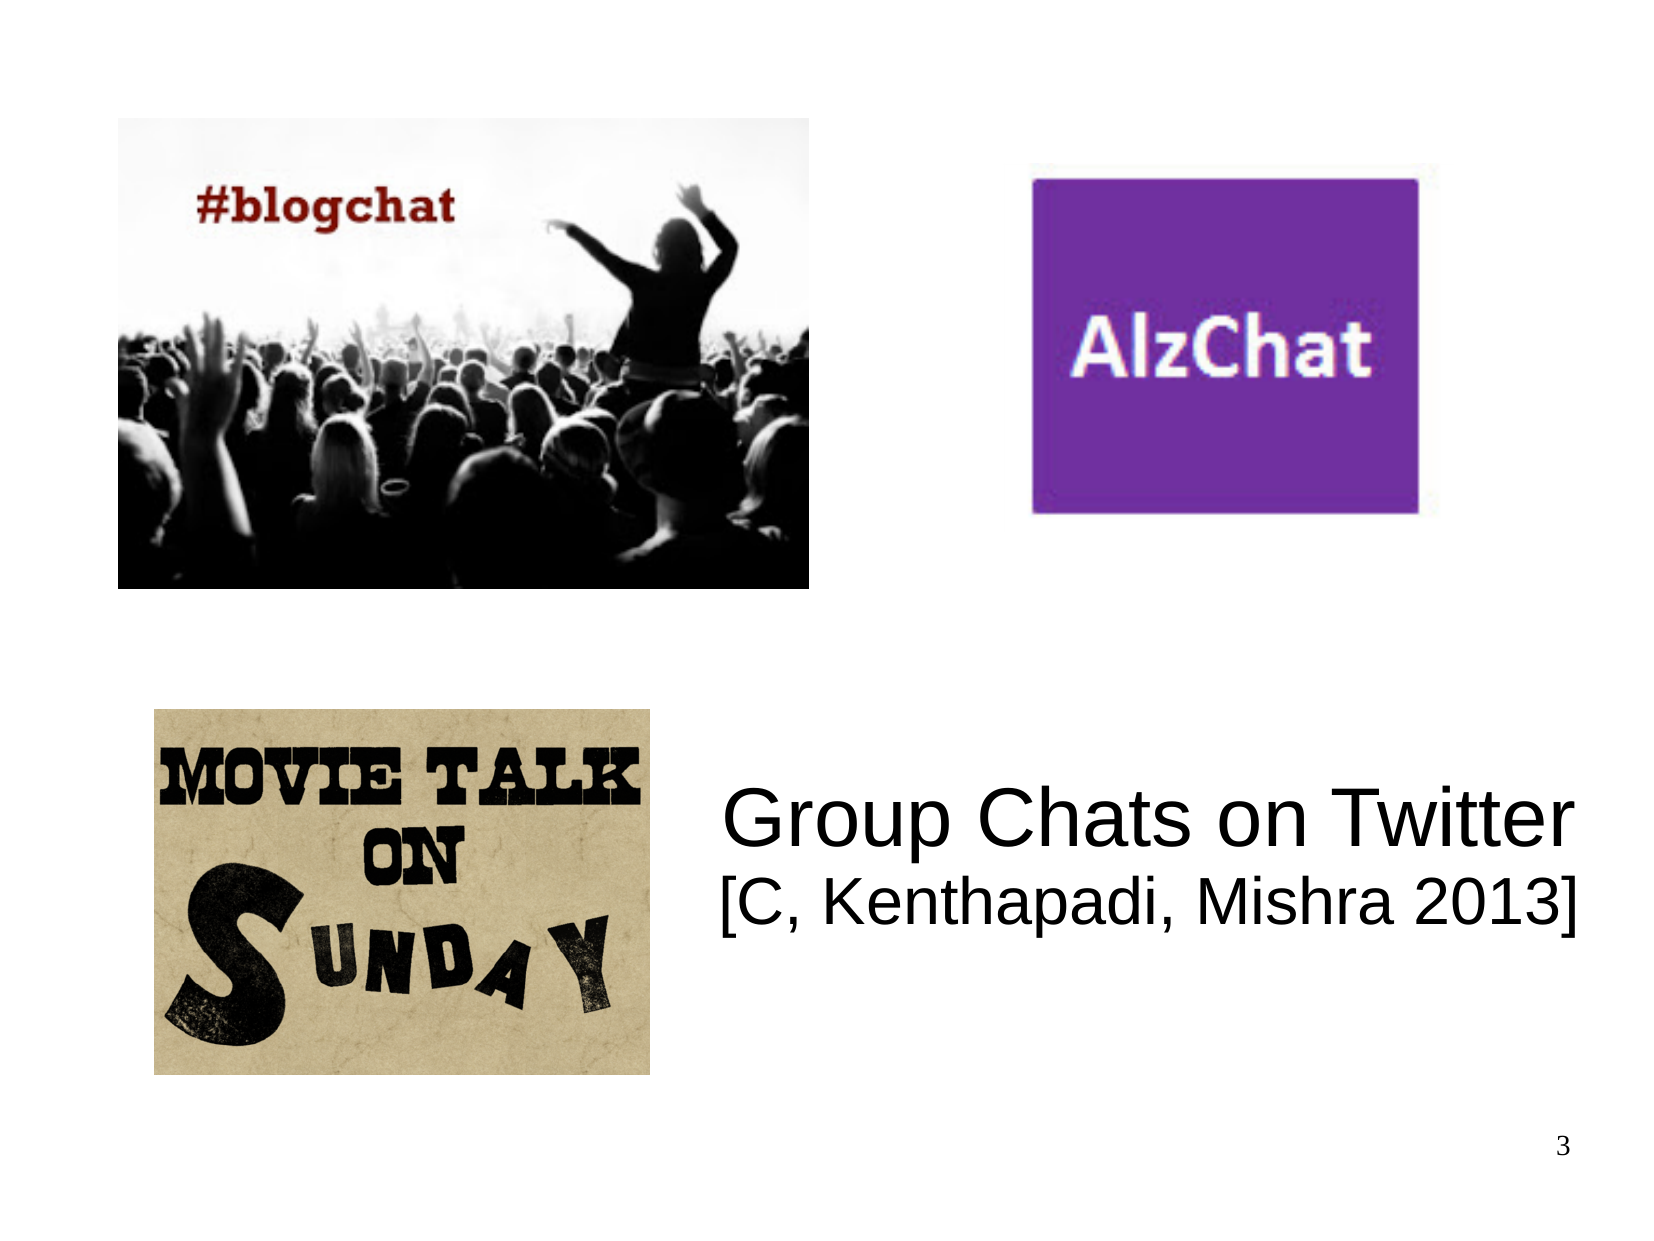

Group Chats on Twitter
[C, Kenthapadi, Mishra 2013]
3